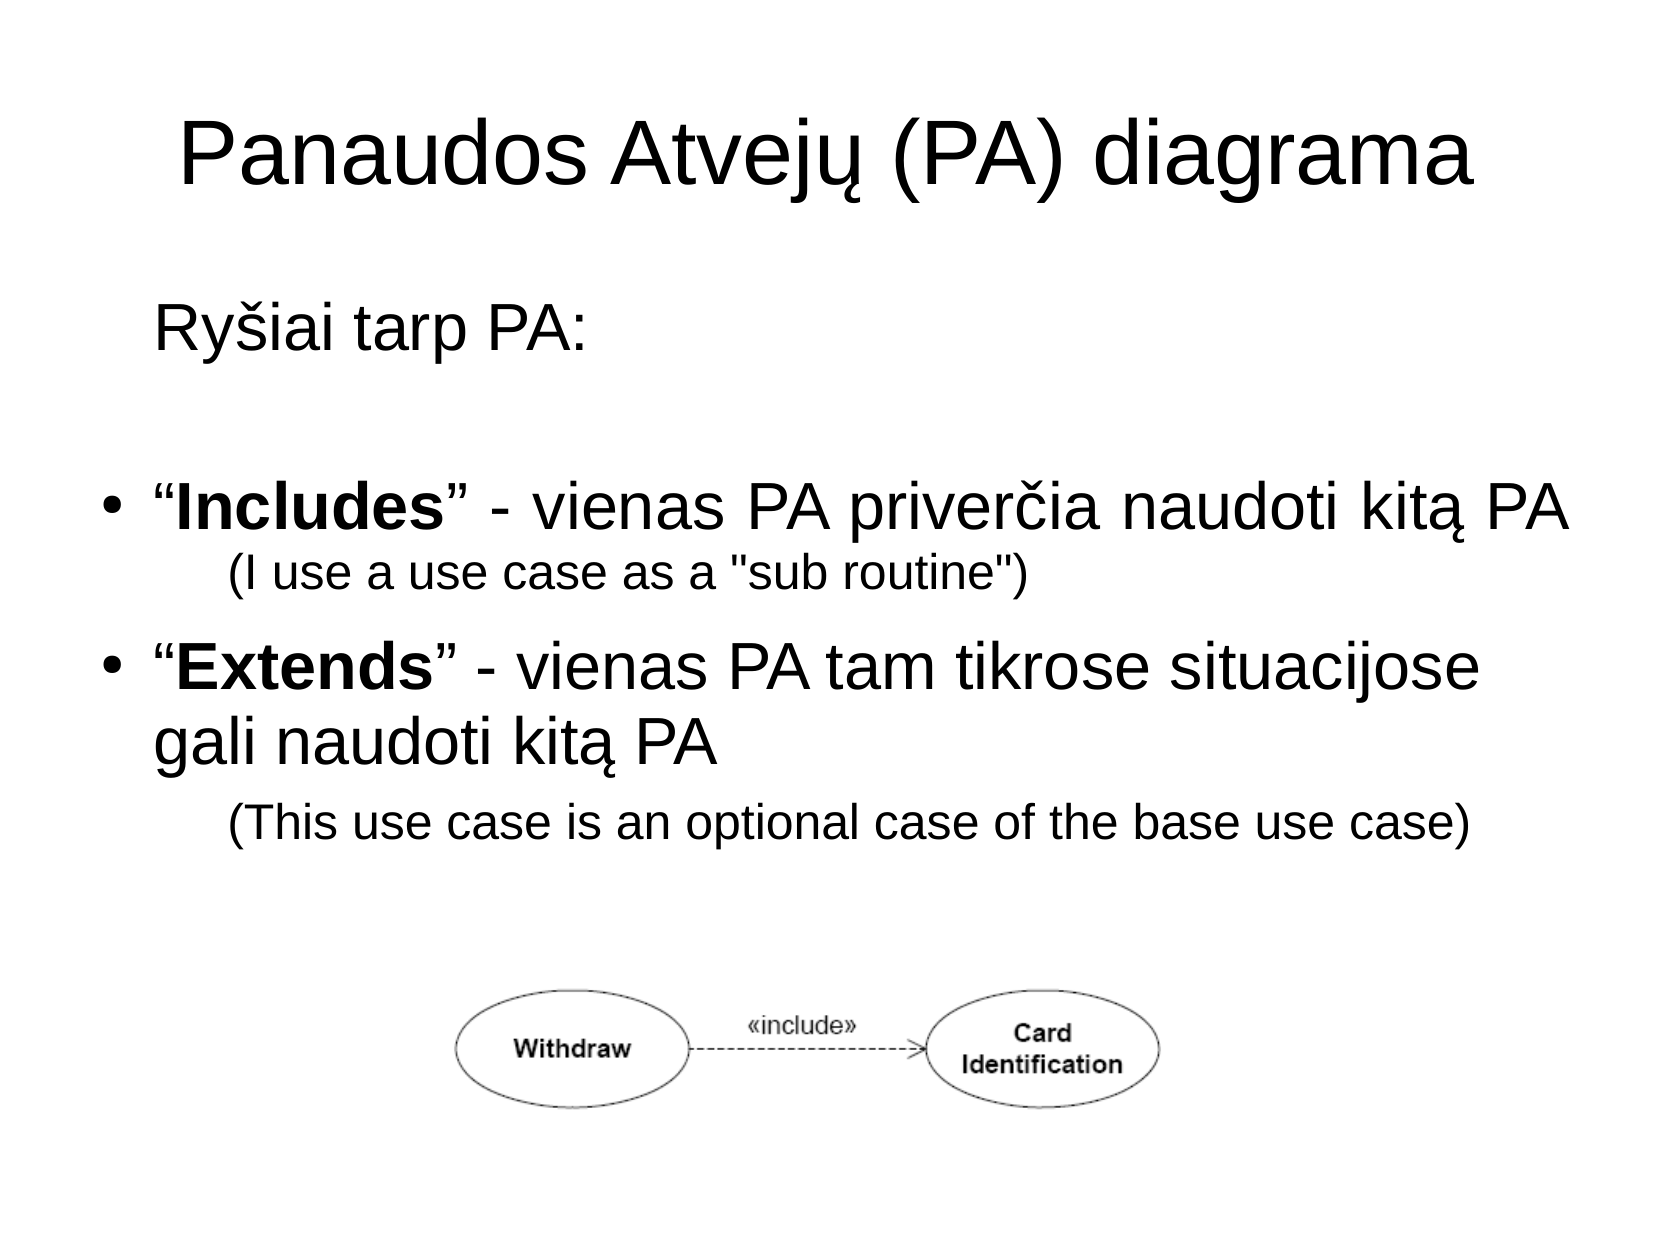

# Panaudos Atvejų (PA) diagrama
Ryšiai tarp PA:
“Includes” - vienas PA priverčia naudoti kitą PA
	(I use a use case as a "sub routine")
“Extends” - vienas PA tam tikrose situacijose gali naudoti kitą PA
	(This use case is an optional case of the base use case)